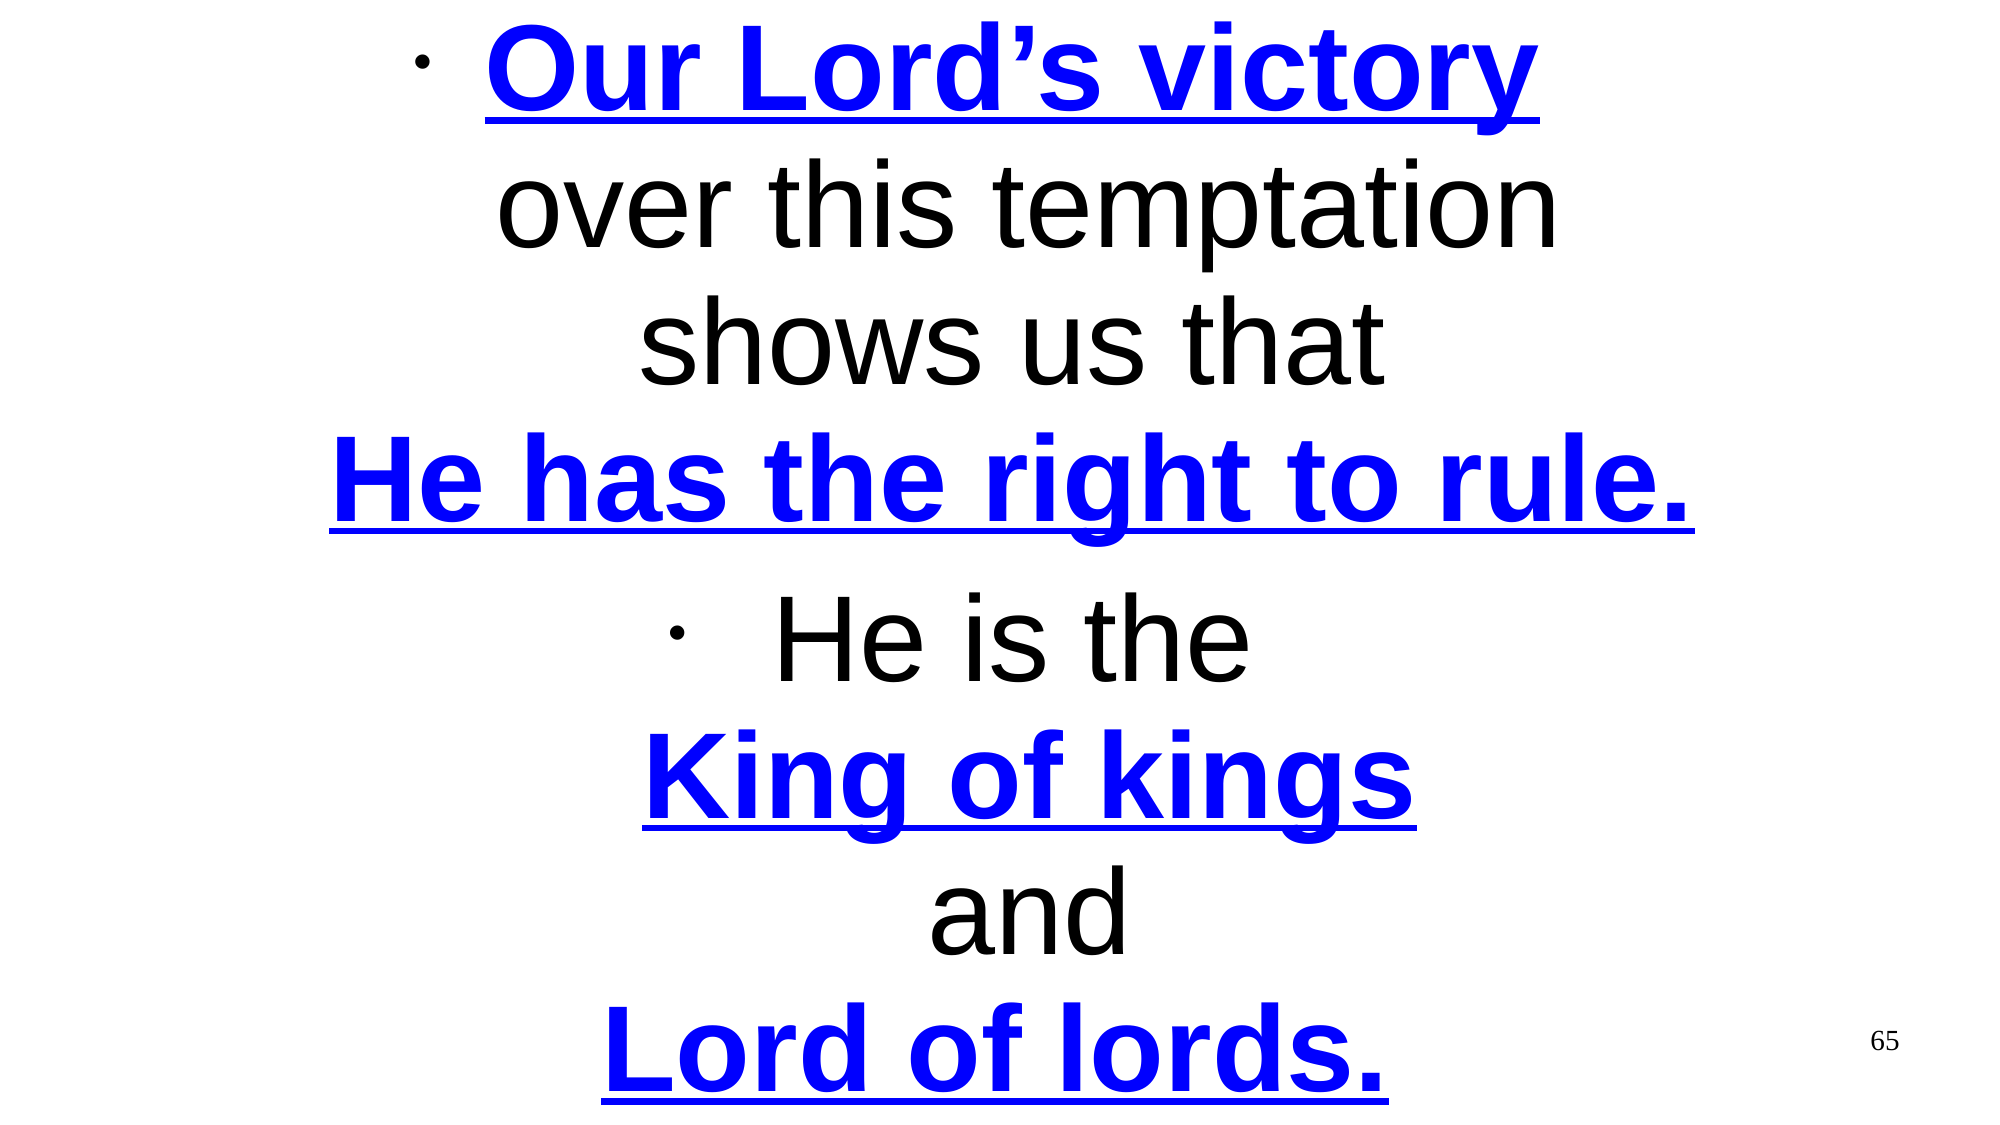

# Our Lord’s victory over this temptation shows us that He has the right to rule.
He is the
King of kings
 and
Lord of lords.
65